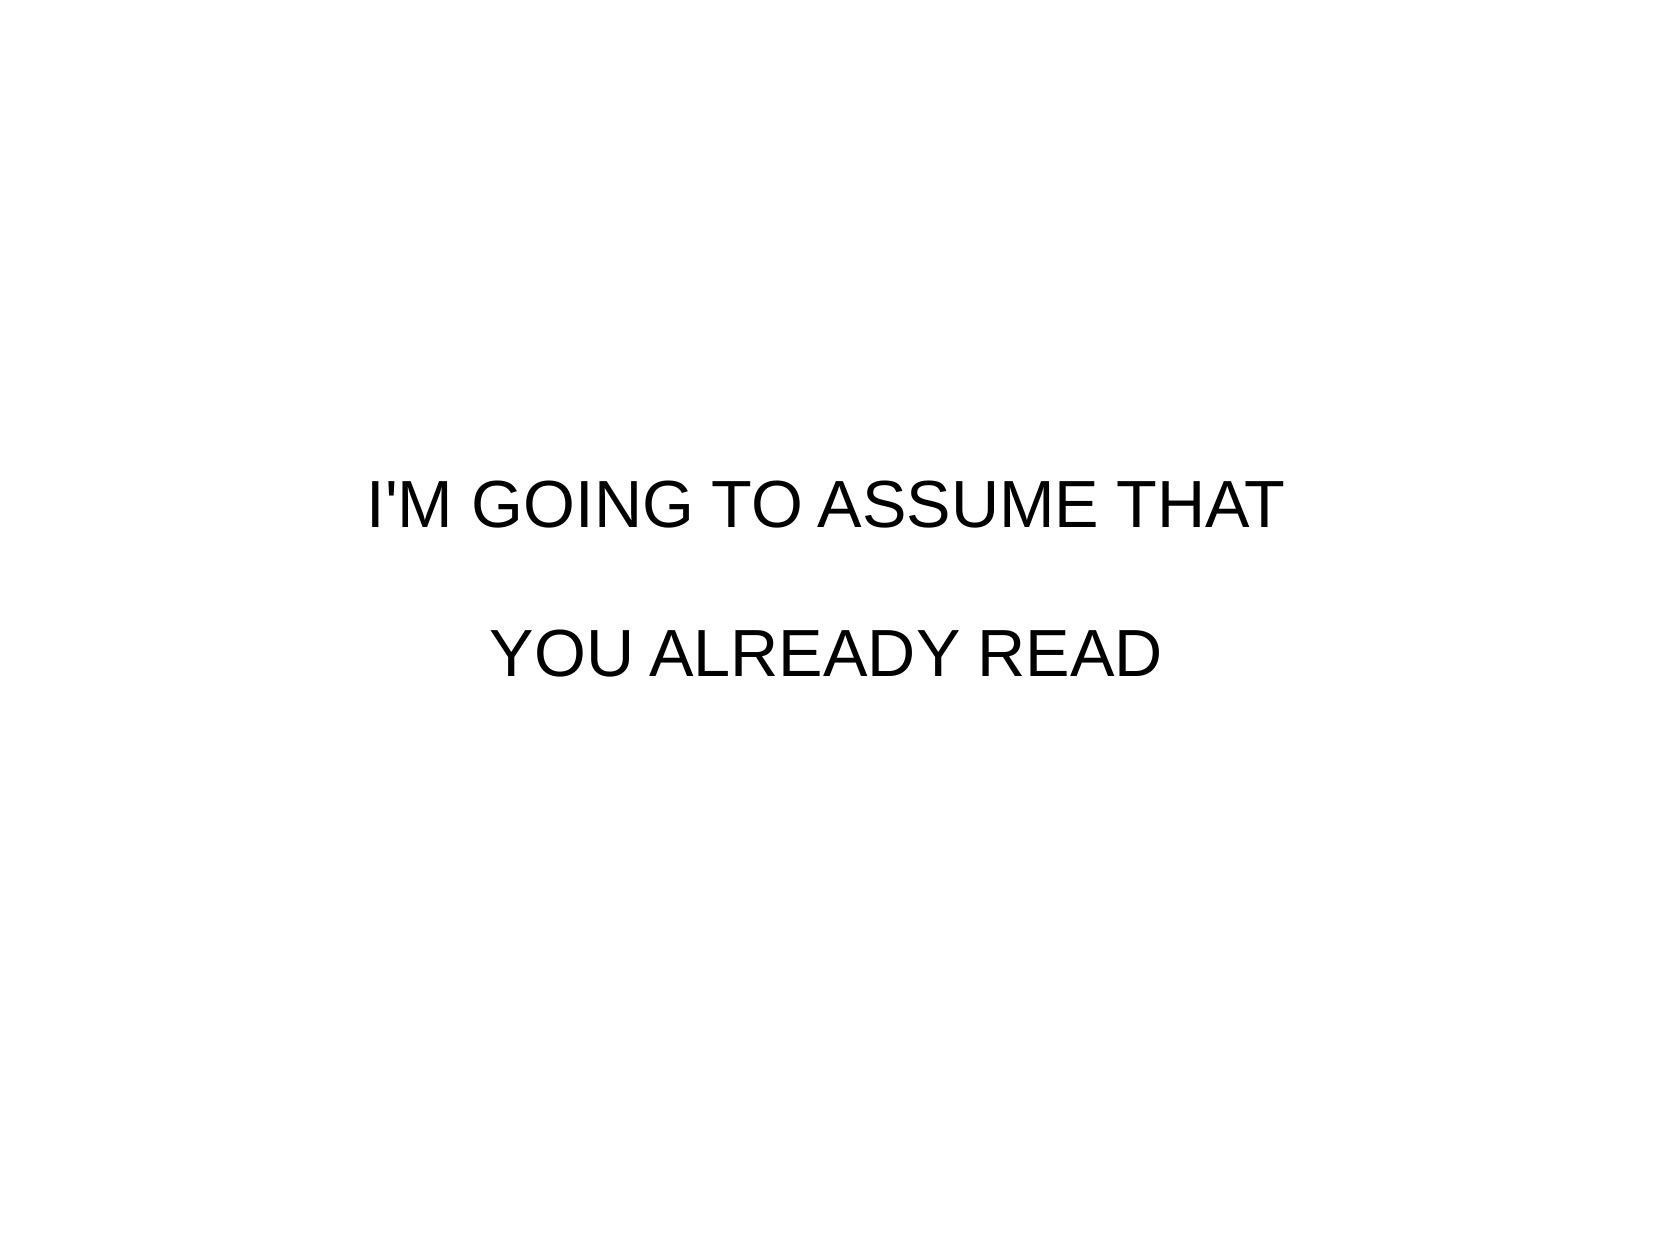

# I'M GOING TO ASSUME THAT
YOU ALREADY READ